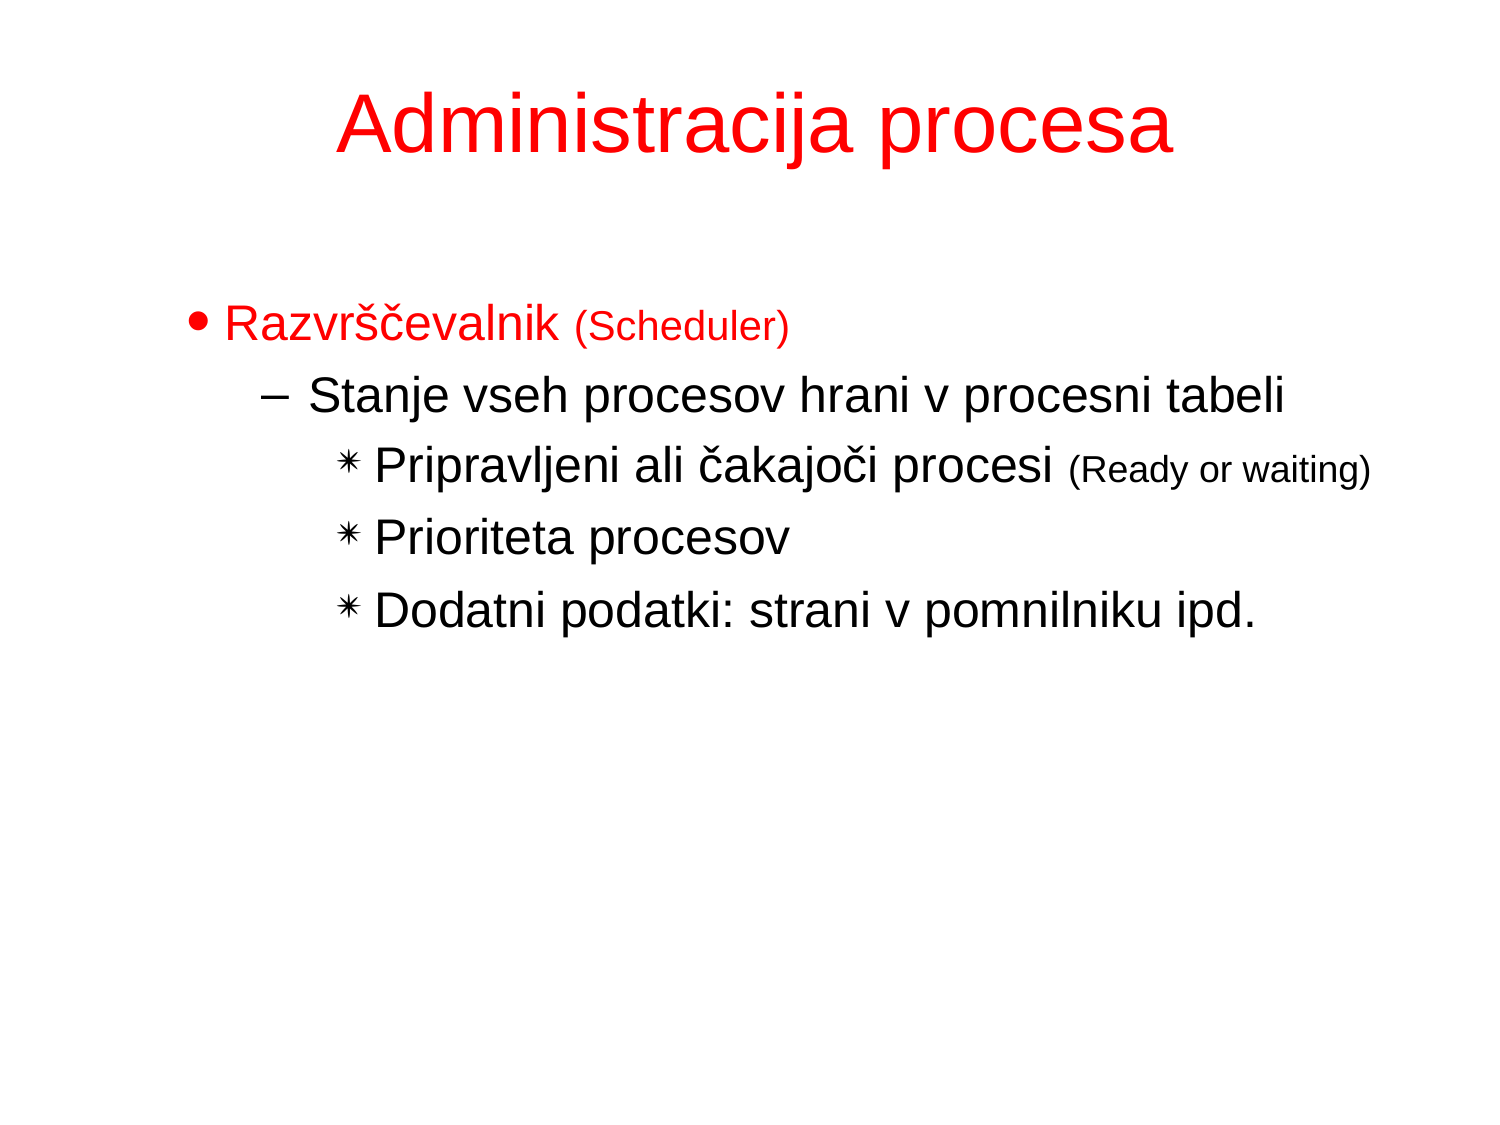

# Administracija procesa
Razvrščevalnik (Scheduler)
Stanje vseh procesov hrani v procesni tabeli
Pripravljeni ali čakajoči procesi (Ready or waiting)
Prioriteta procesov
Dodatni podatki: strani v pomnilniku ipd.